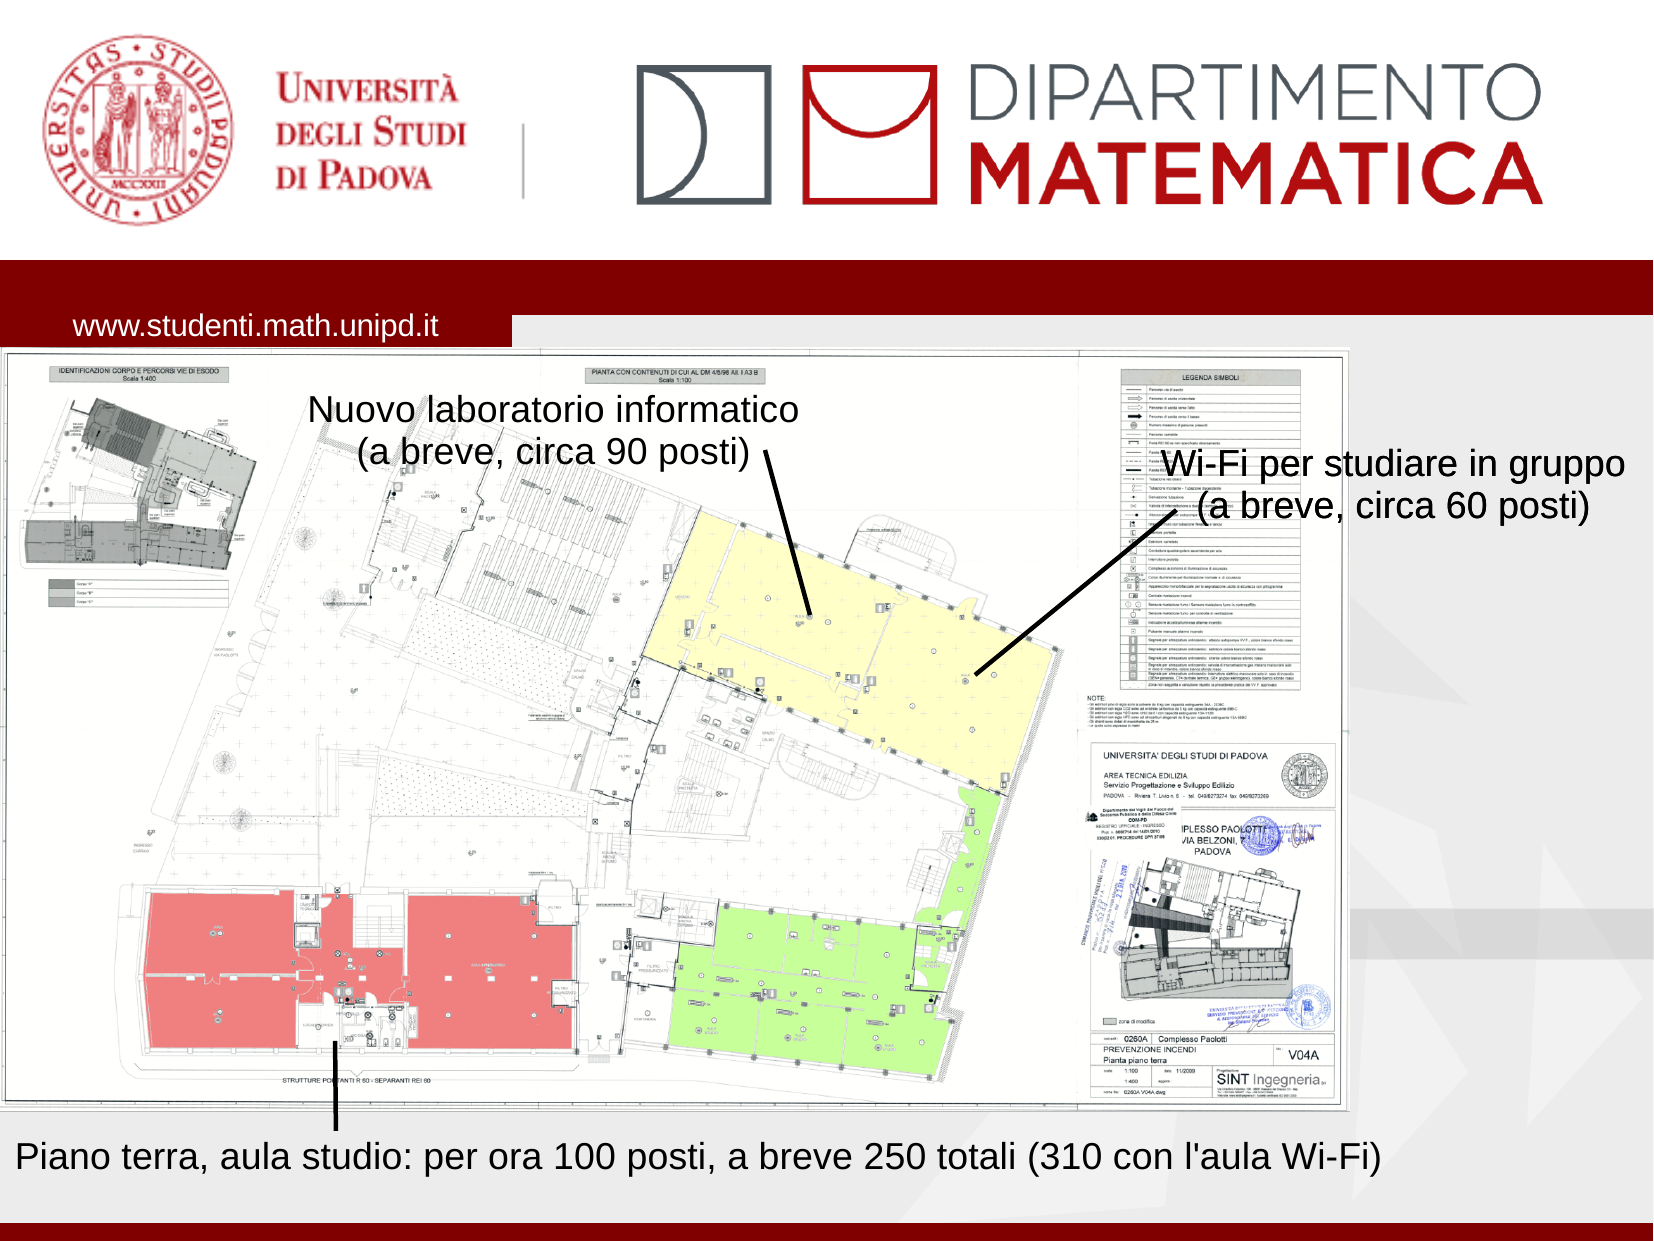

| |
| --- |
www.studenti.math.unipd.it
Nuovo laboratorio informatico
(a breve, circa 90 posti)
Wi-Fi per studiare in gruppo
(a breve, circa 60 posti)
Wi-Fi per studiare in gruppo
(a breve, circa 60 posti)
LabP036
LabTA
Piano terra, aula studio: per ora 100 posti, a breve 250 totali (310 con l'aula Wi-Fi)
| |
| --- |